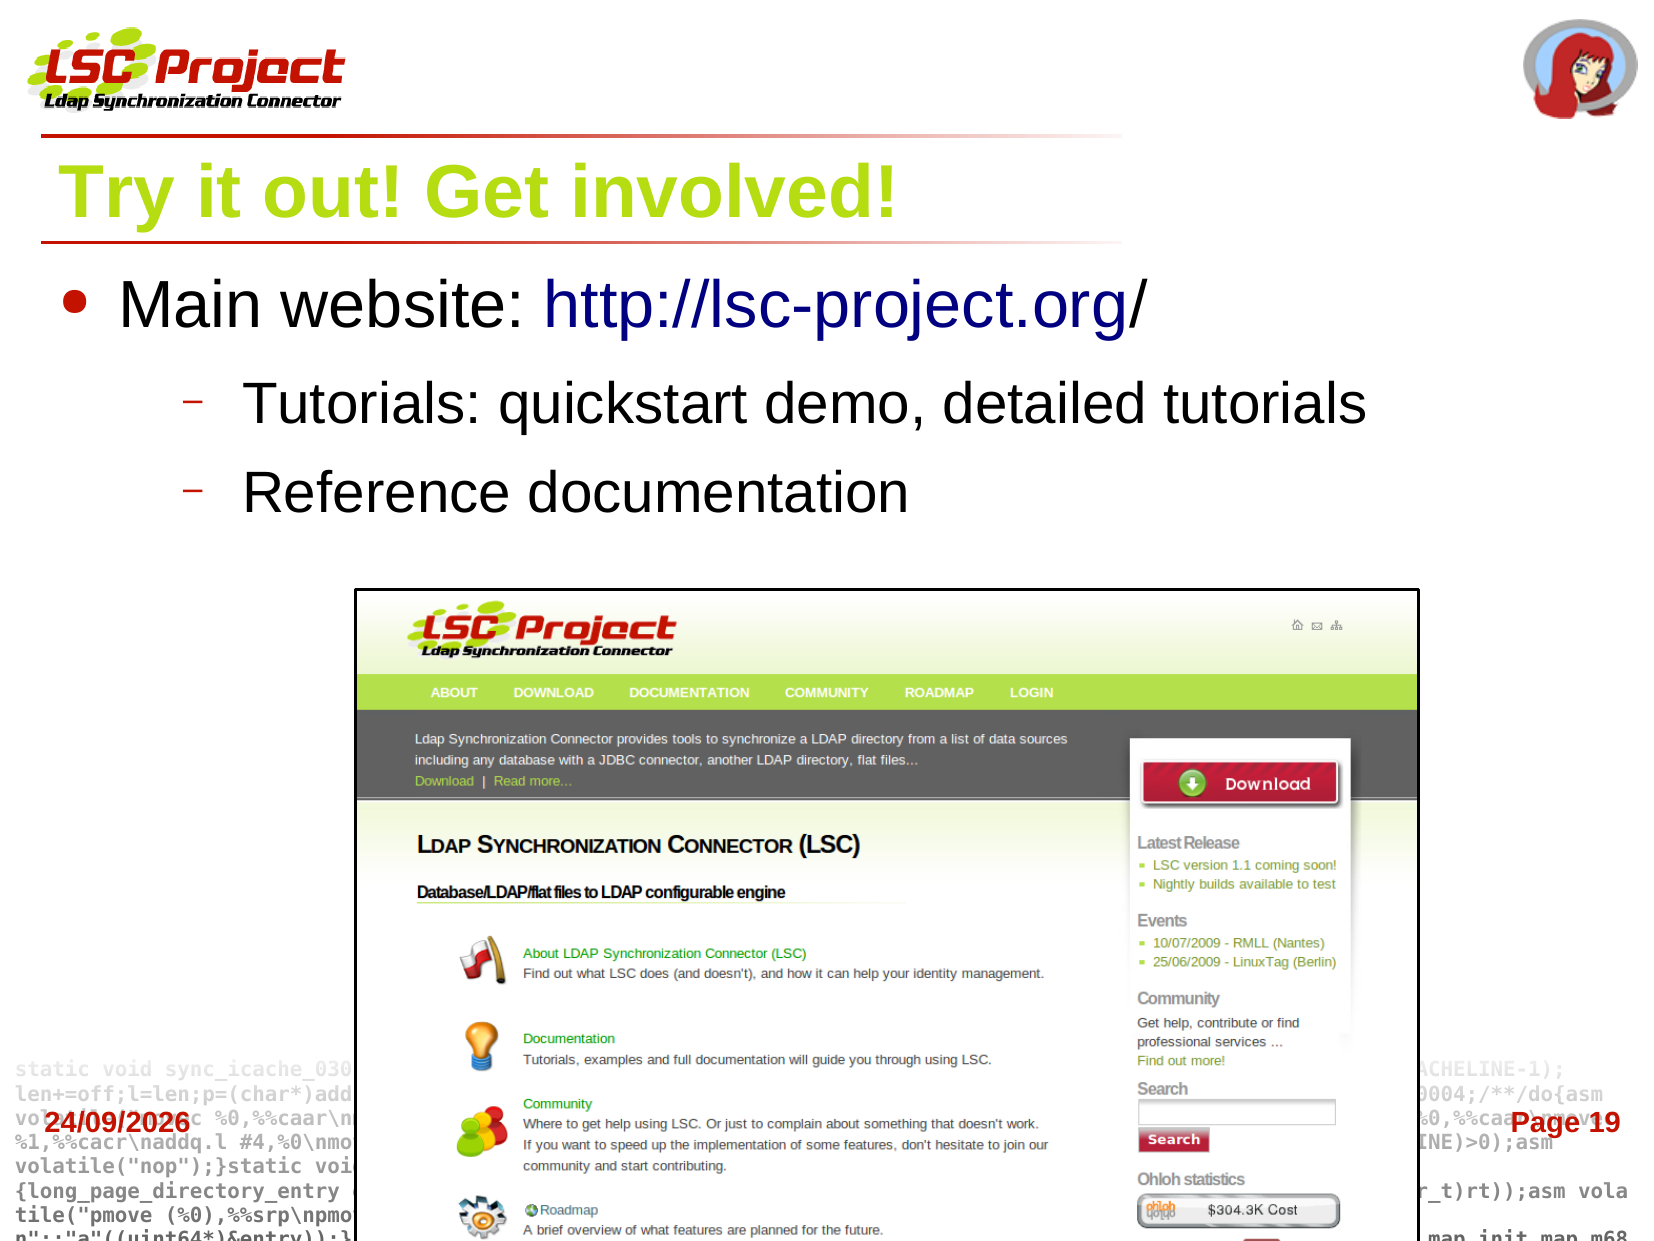

# Try it out! Get involved!
Main website: http://lsc-project.org/
Tutorials: quickstart demo, detailed tutorials
Reference documentation